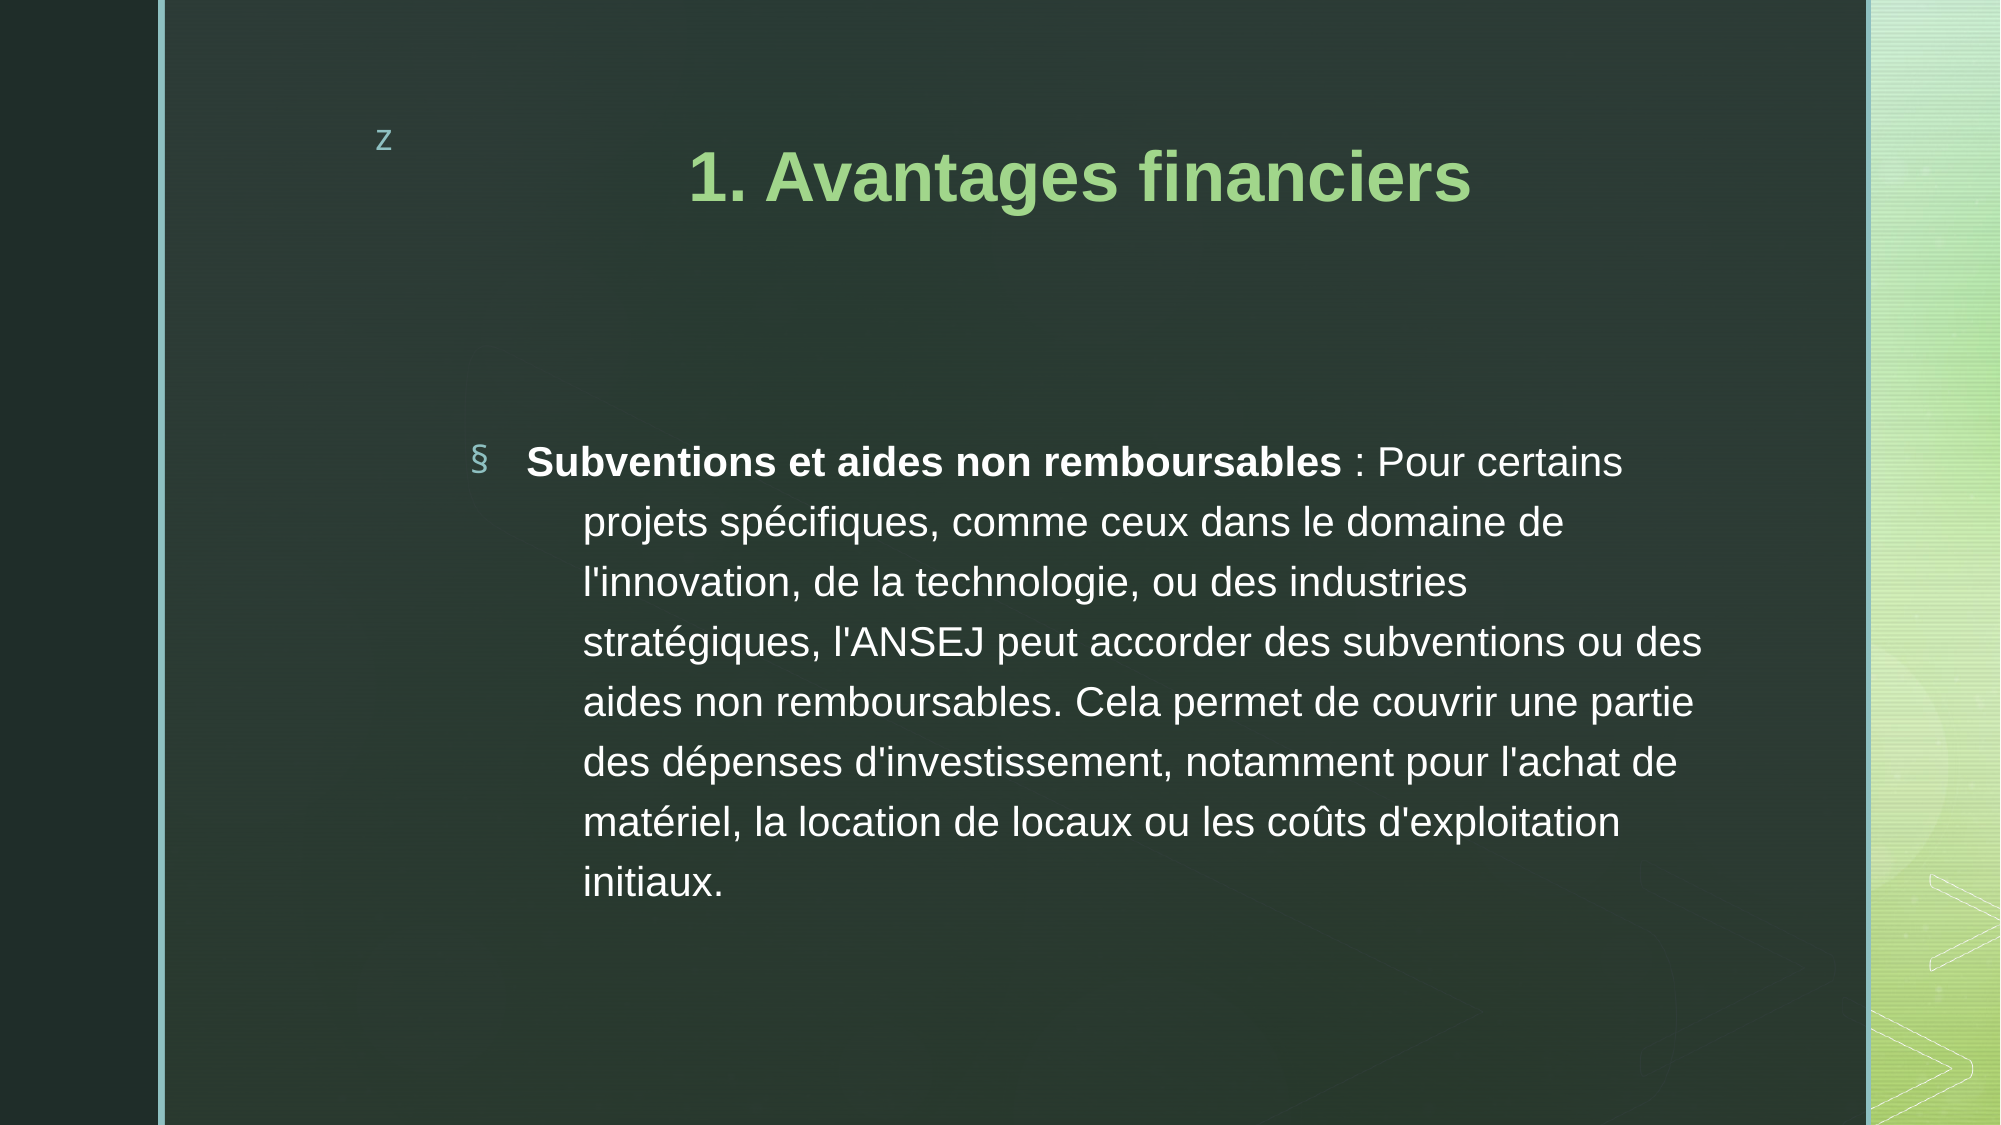

# 1. Avantages financiers
Subventions et aides non remboursables : Pour certains projets spécifiques, comme ceux dans le domaine de l'innovation, de la technologie, ou des industries stratégiques, l'ANSEJ peut accorder des subventions ou des aides non remboursables. Cela permet de couvrir une partie des dépenses d'investissement, notamment pour l'achat de matériel, la location de locaux ou les coûts d'exploitation initiaux.